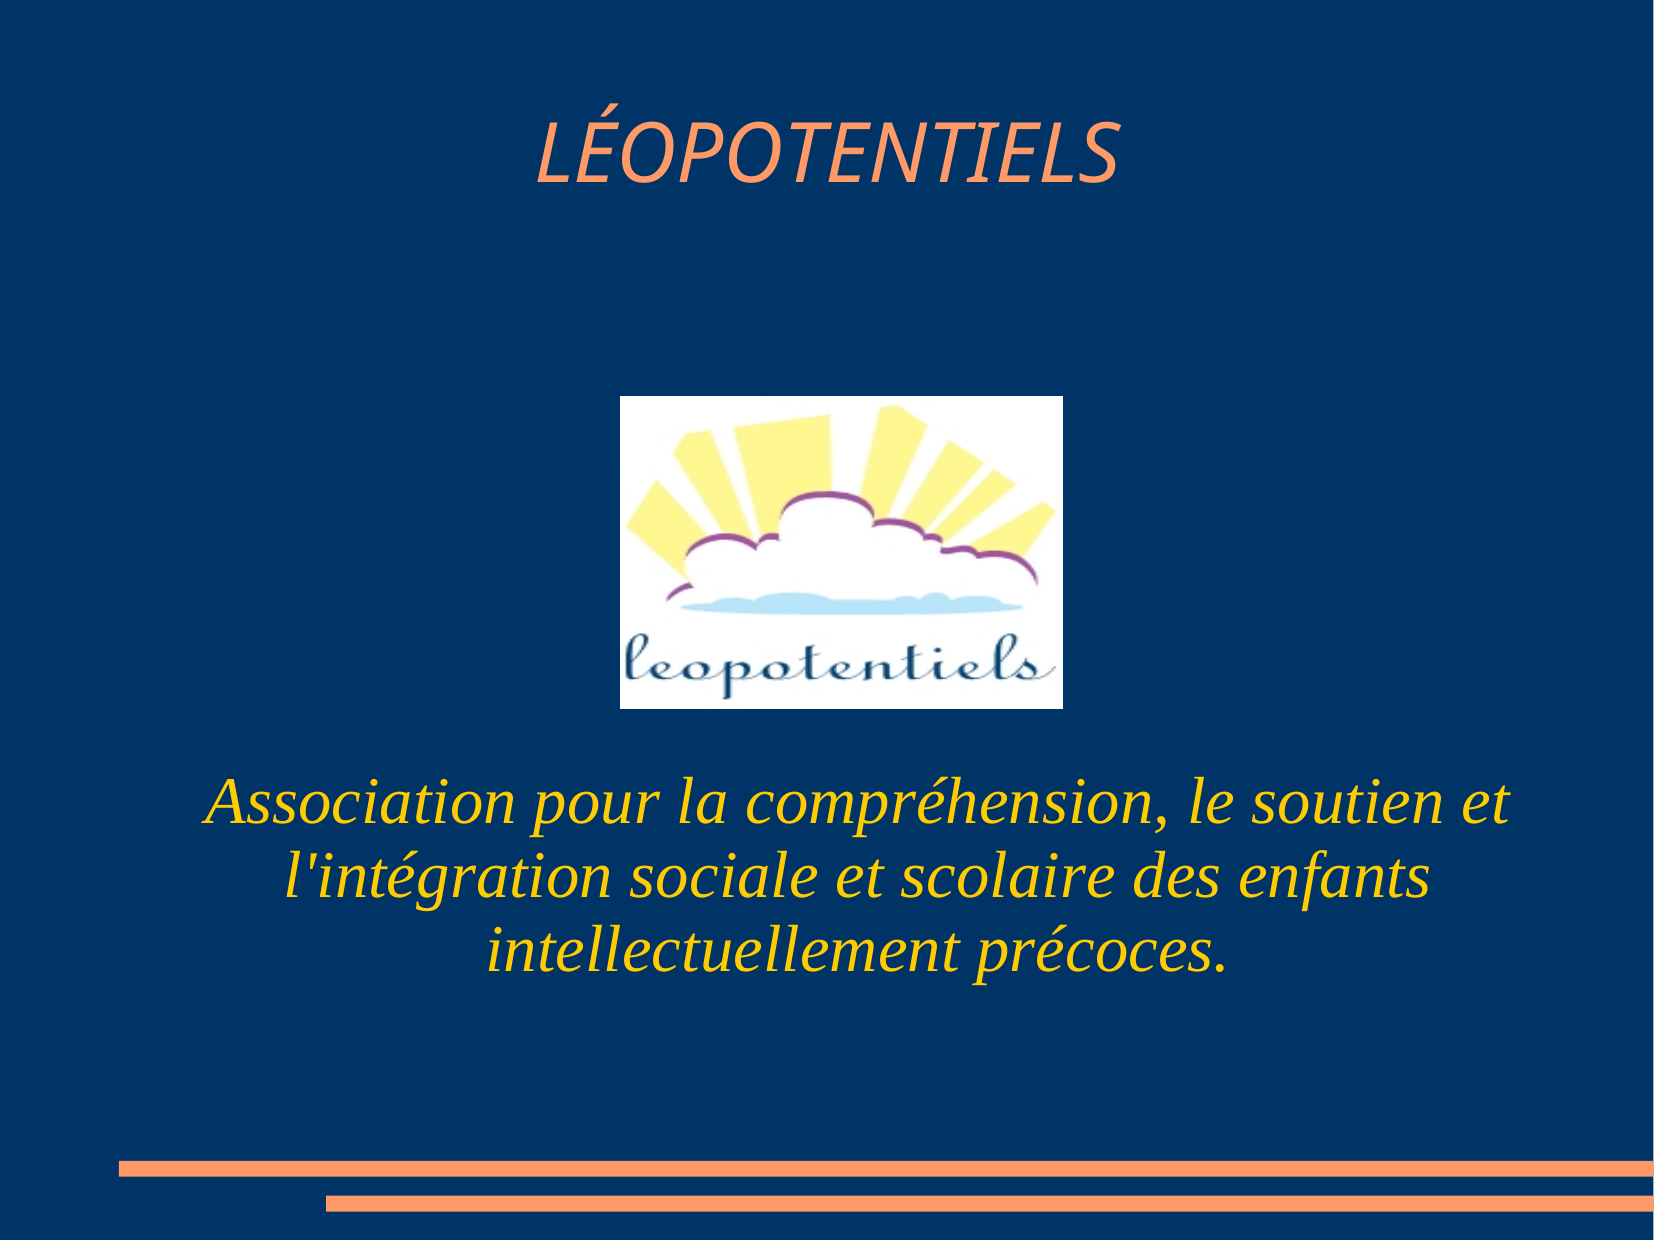

# LÉOPOTENTIELS
Association pour la compréhension, le soutien et l'intégration sociale et scolaire des enfants intellectuellement précoces.